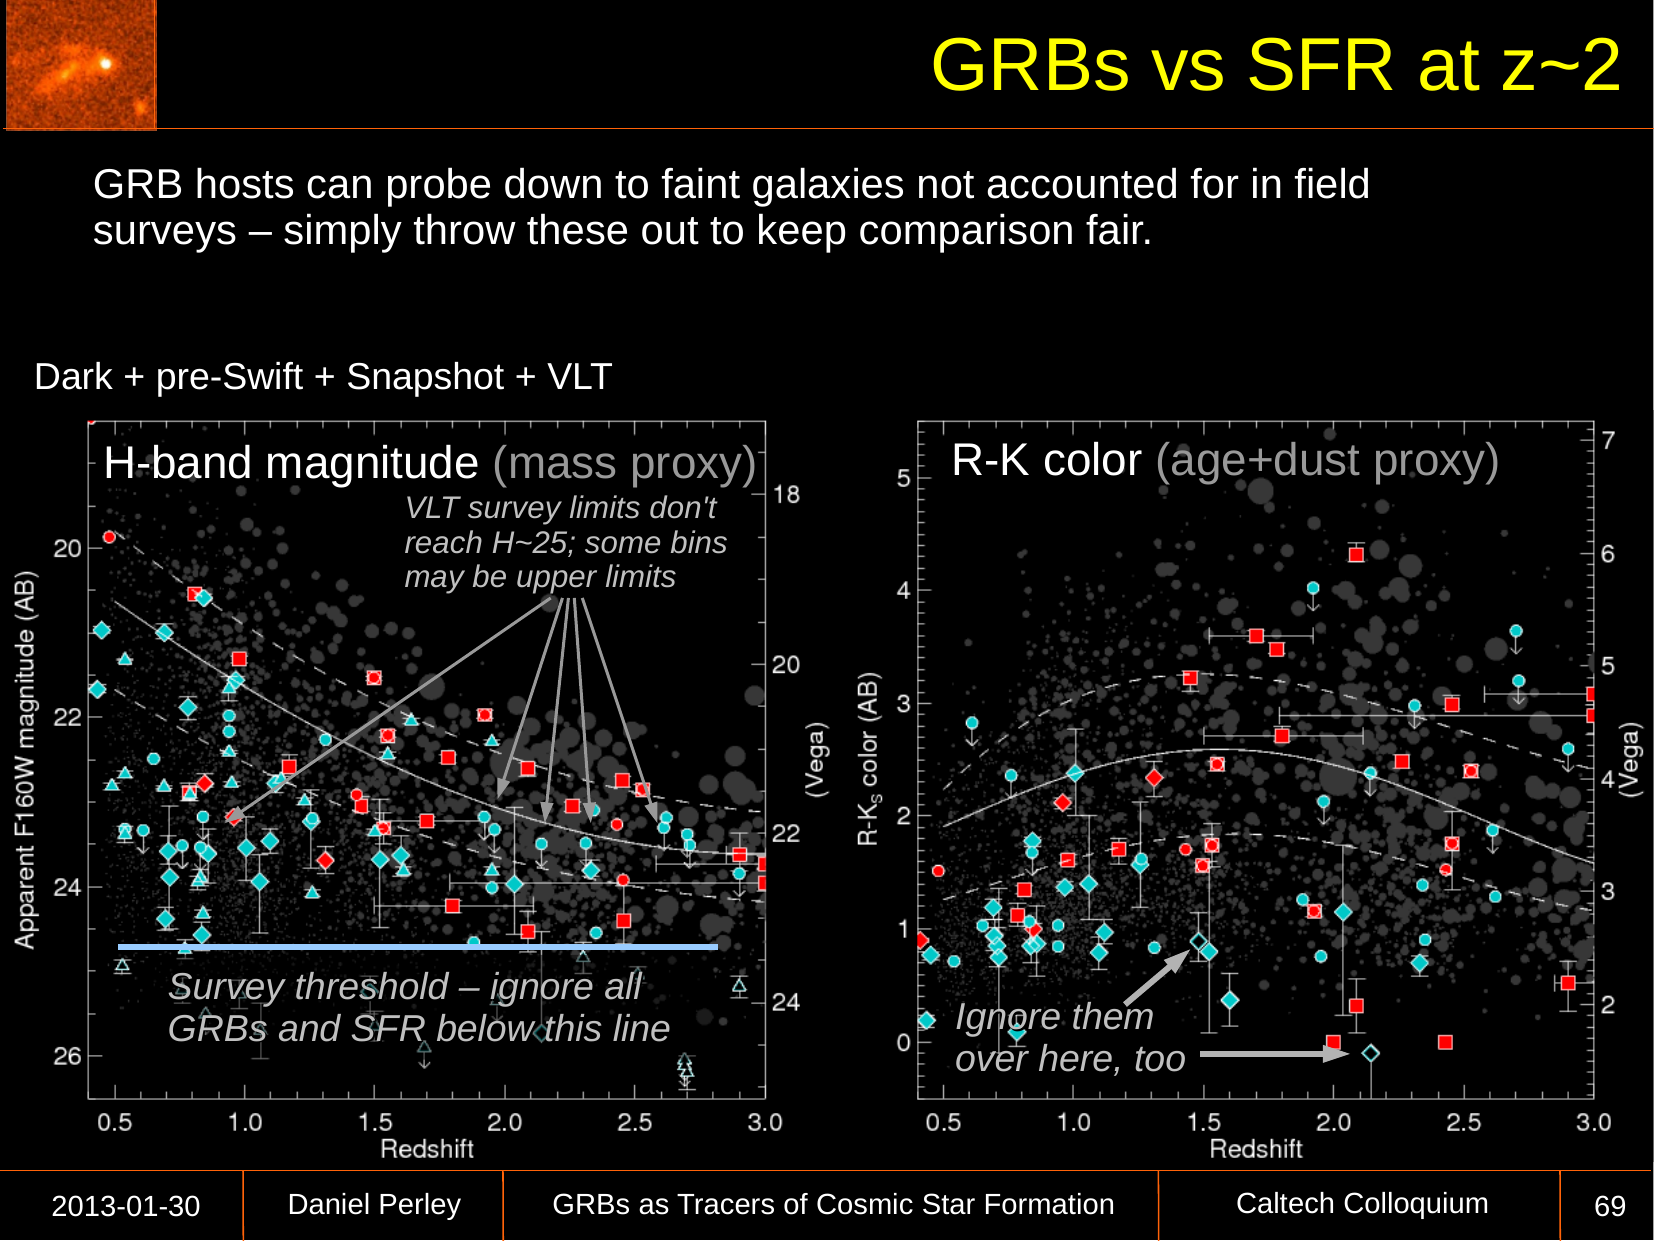

# GRBs vs SFR at z~2
GRB hosts can probe down to faint galaxies not accounted for in field surveys – simply throw these out to keep comparison fair.
Dark + pre-Swift + Snapshot + VLT
R-K color (age+dust proxy)
H-band magnitude (mass proxy)
VLT survey limits don't reach H~25; some bins may be upper limits
Survey threshold – ignore all GRBs and SFR below this line
Ignore them
over here, too
2013-01-30
69